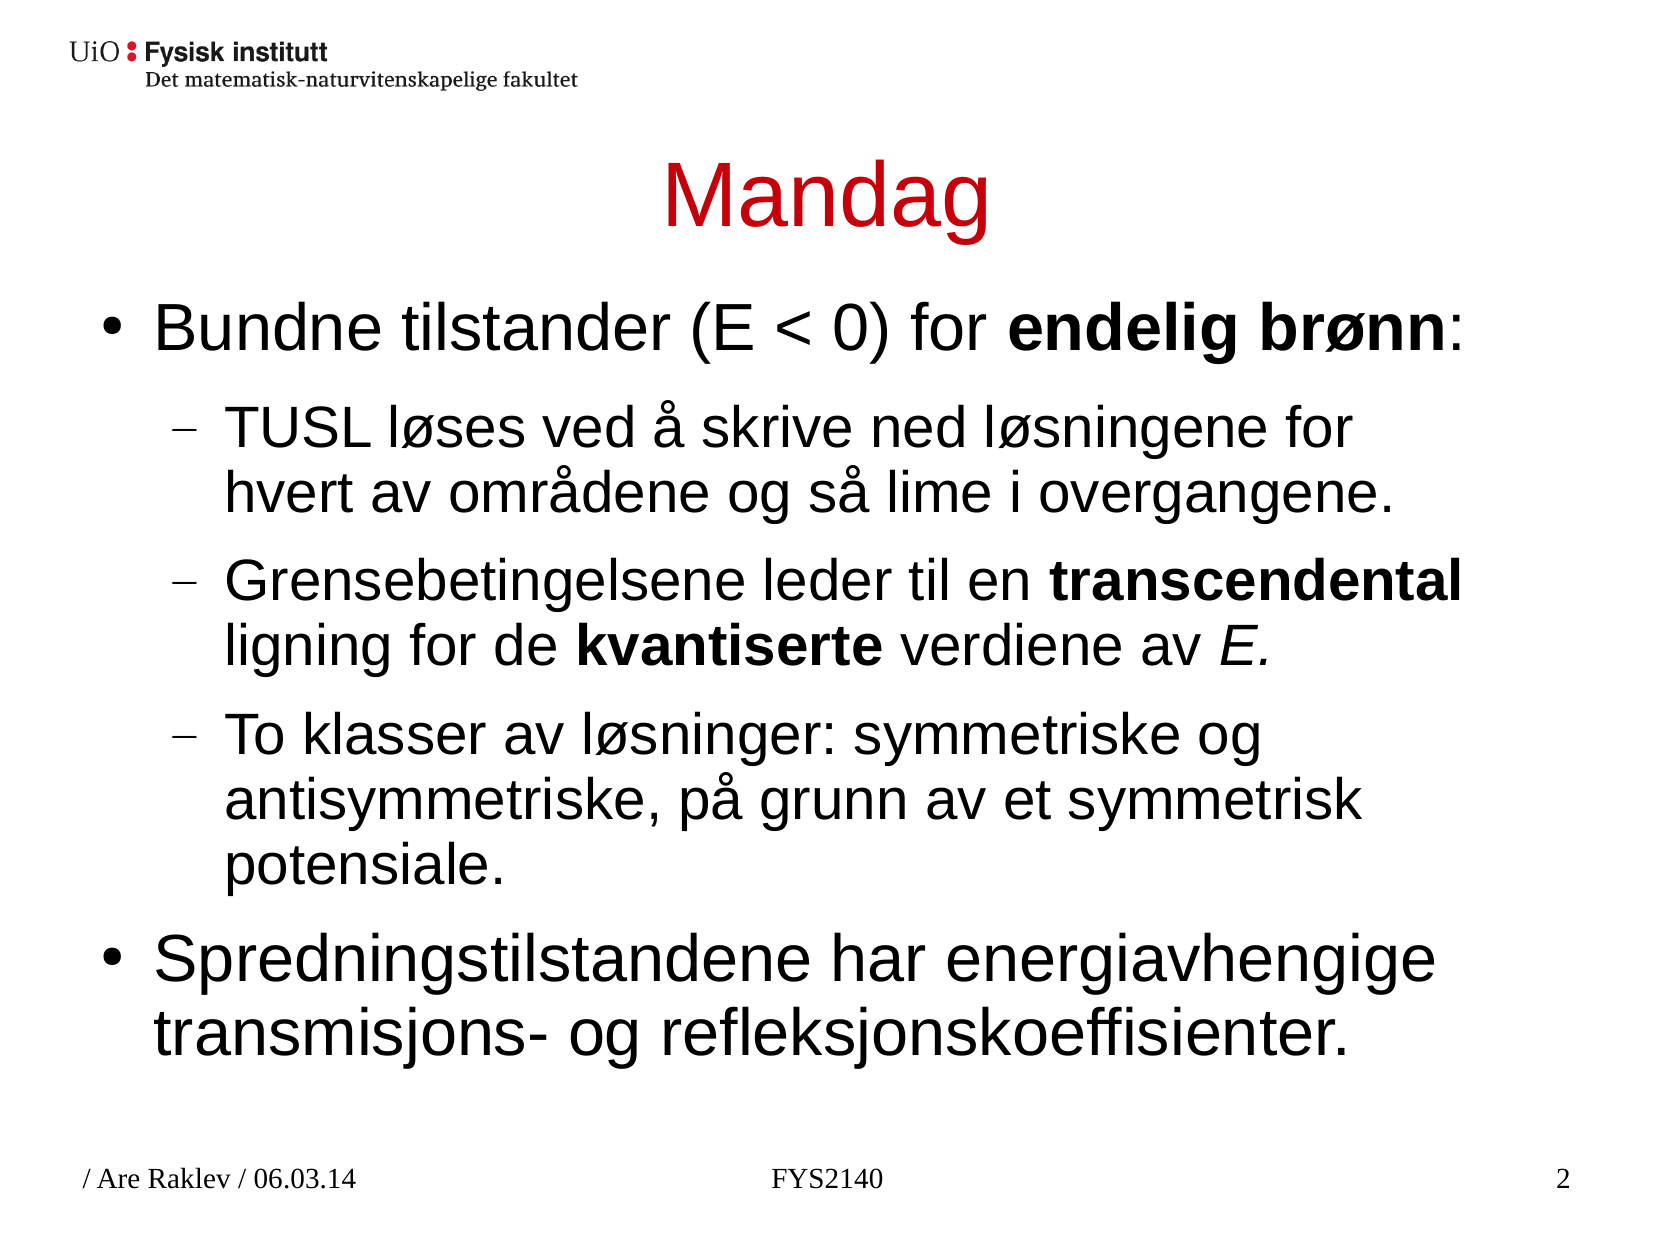

# Mandag
Bundne tilstander (E < 0) for endelig brønn:
TUSL løses ved å skrive ned løsningene for hvert av områdene og så lime i overgangene.
Grensebetingelsene leder til en transcendental ligning for de kvantiserte verdiene av E.
To klasser av løsninger: symmetriske og antisymmetriske, på grunn av et symmetrisk potensiale.
Spredningstilstandene har energiavhengige transmisjons- og refleksjonskoeffisienter.
/ Are Raklev / 06.03.14
FYS2140
2